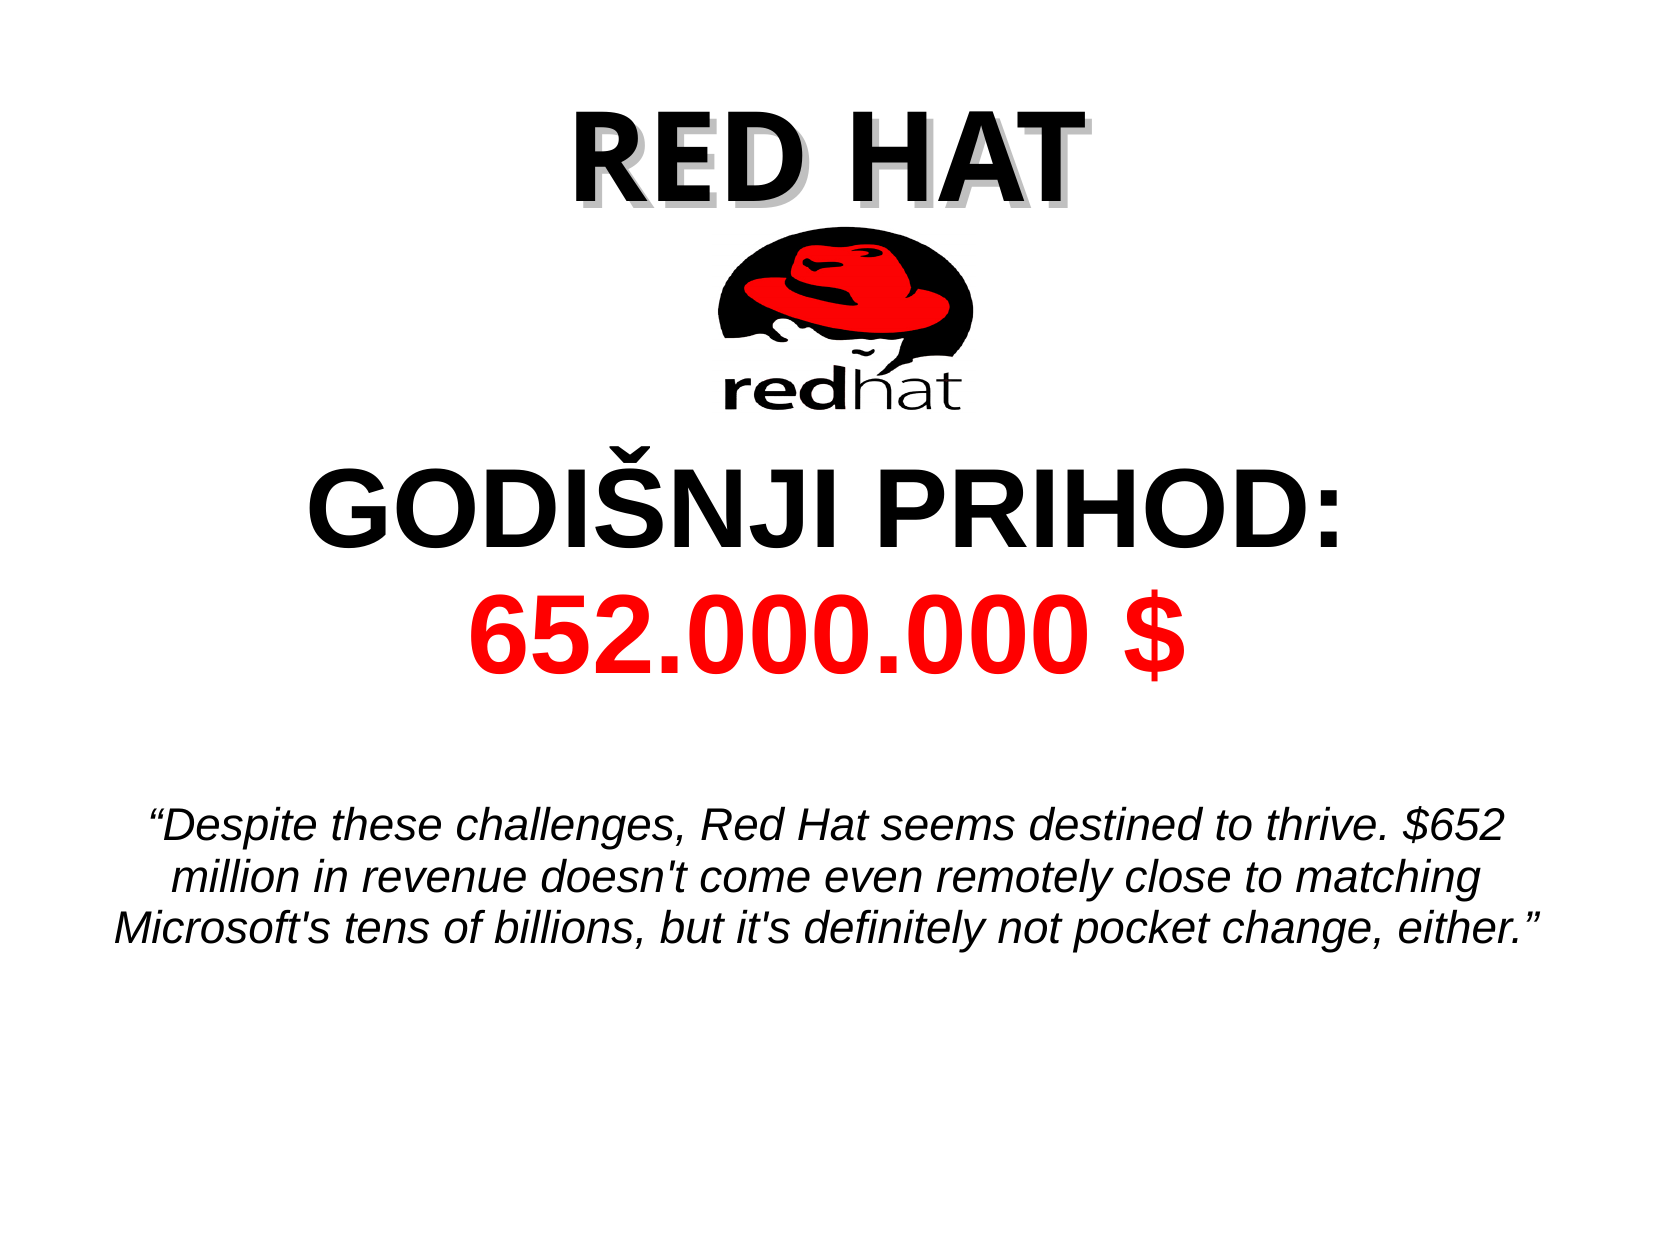

# RED HAT
GODIŠNJI PRIHOD: 652.000.000 $
“Despite these challenges, Red Hat seems destined to thrive. $652 million in revenue doesn't come even remotely close to matching Microsoft's tens of billions, but it's definitely not pocket change, either.”